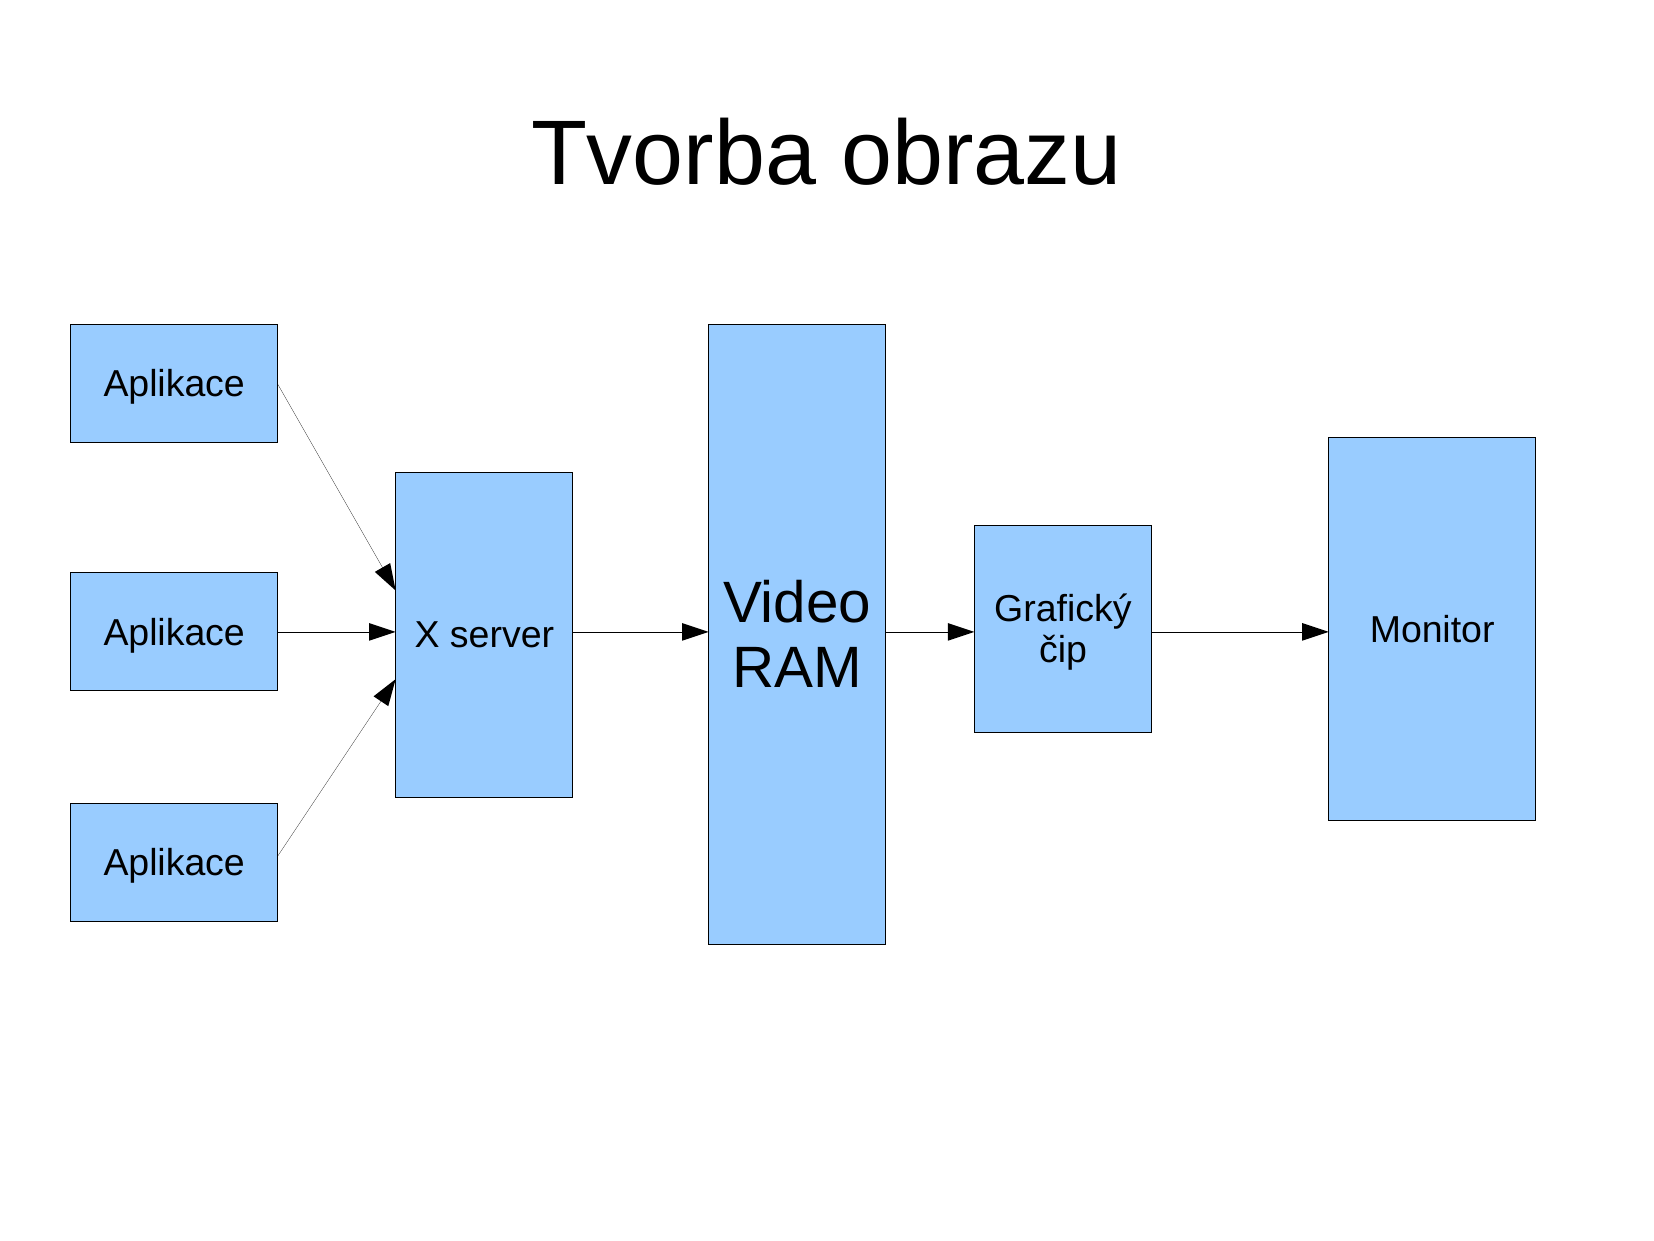

# Tvorba obrazu
Aplikace
Video
RAM
Monitor
X server
Grafický
čip
Aplikace
Aplikace